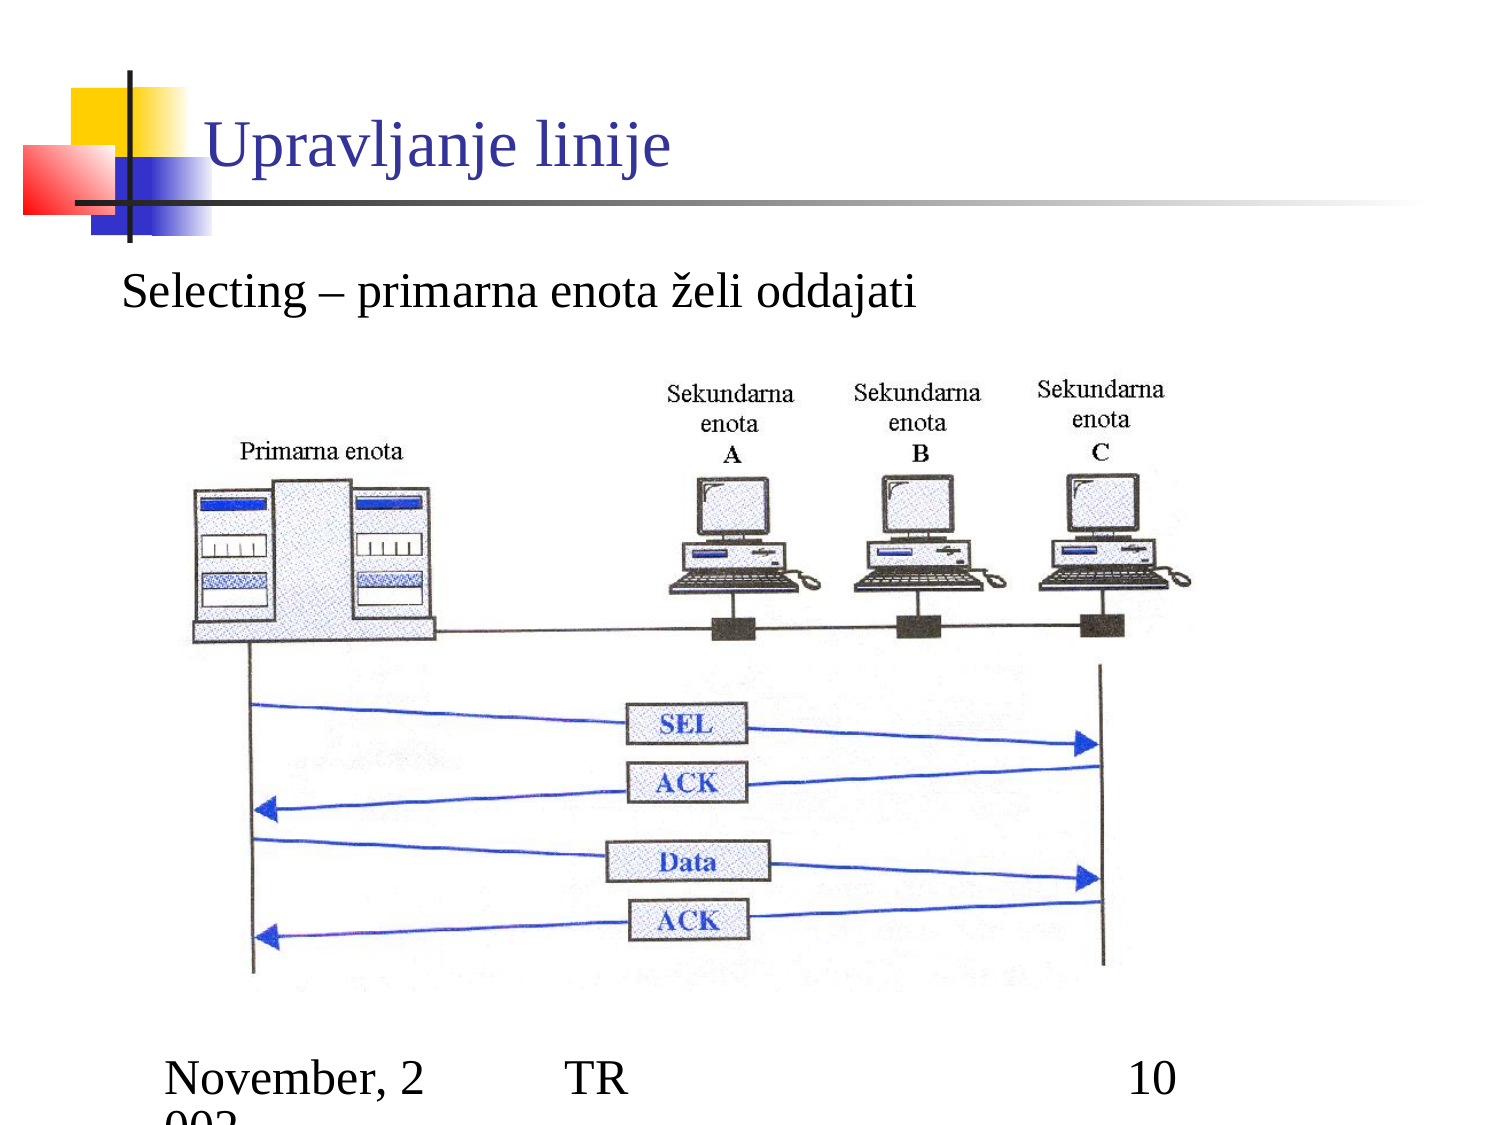

# Upravljanje linije
	Selecting – primarna enota želi oddajati
November, 2002
TR
10